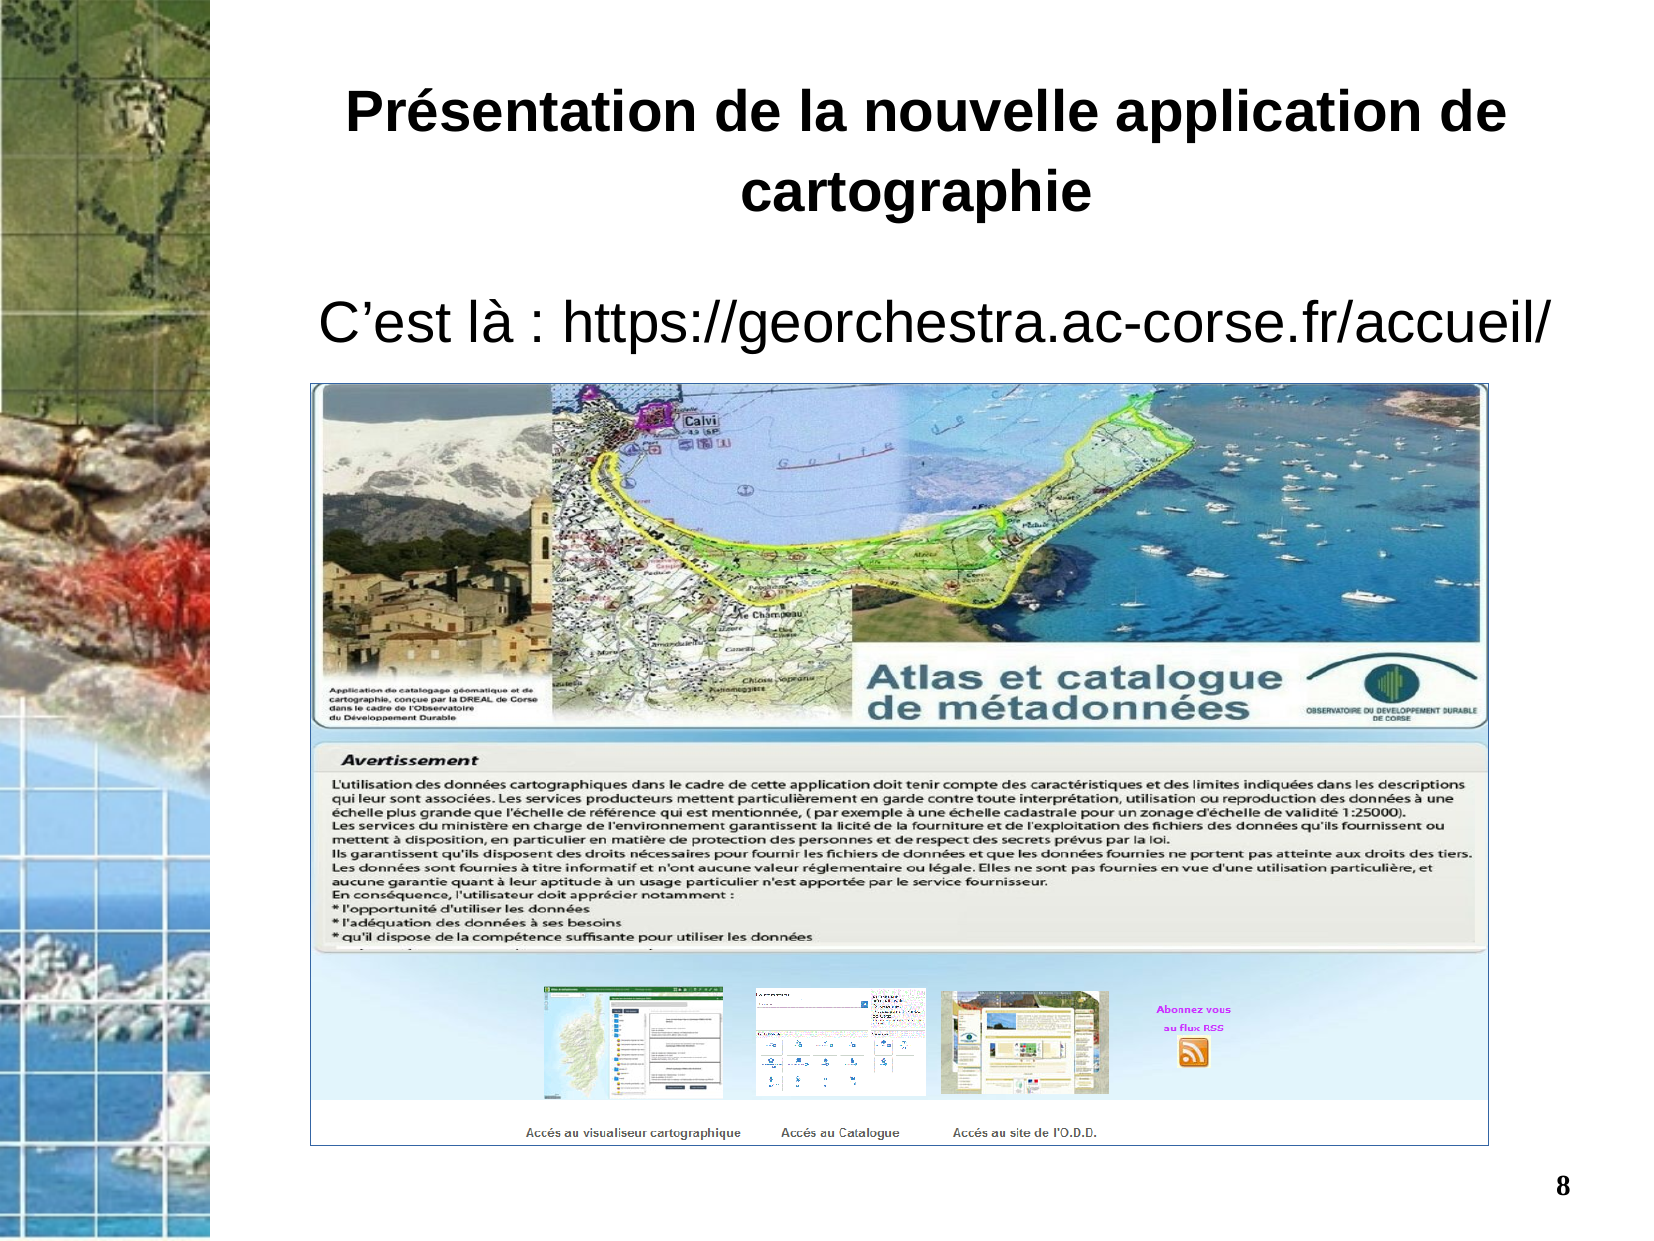

# Présentation de la nouvelle application de cartographie
C’est là : https://georchestra.ac-corse.fr/accueil/
8